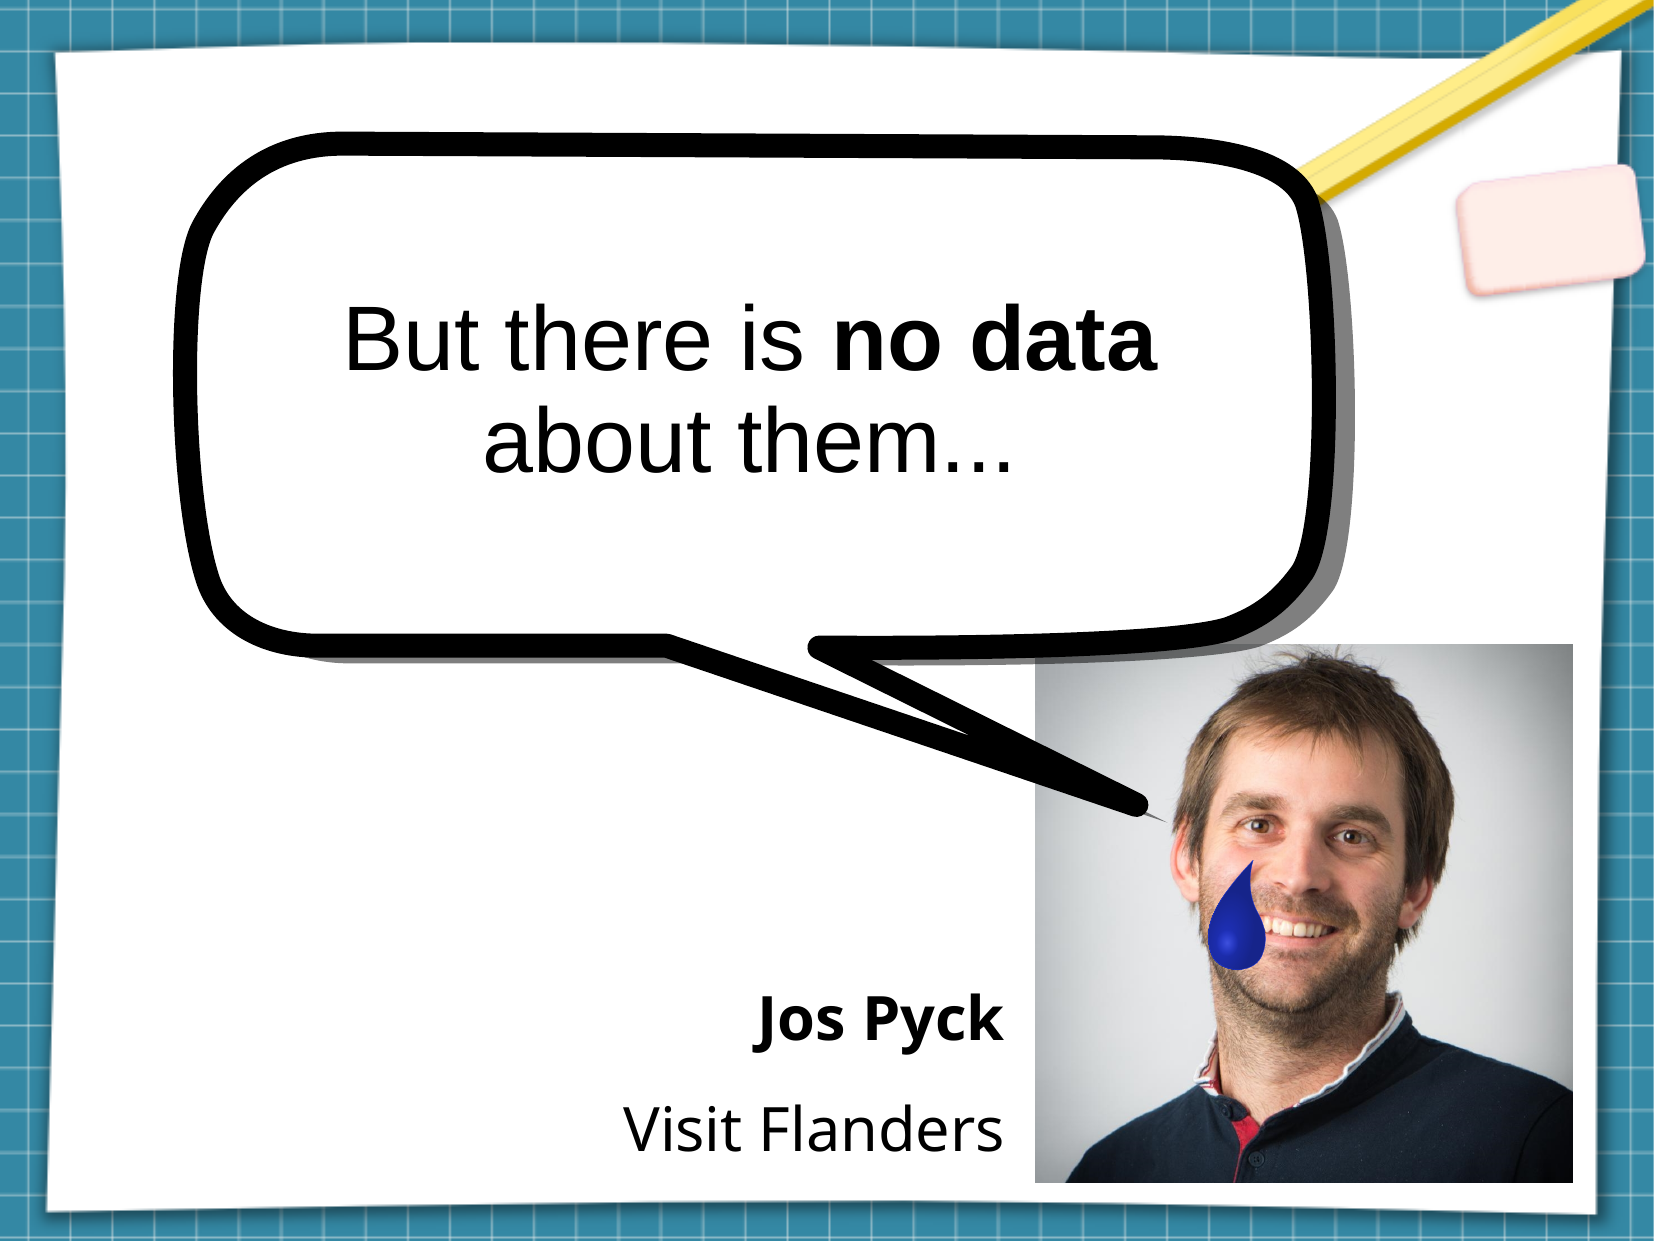

# But there is no data about them...
Jos Pyck
Visit Flanders